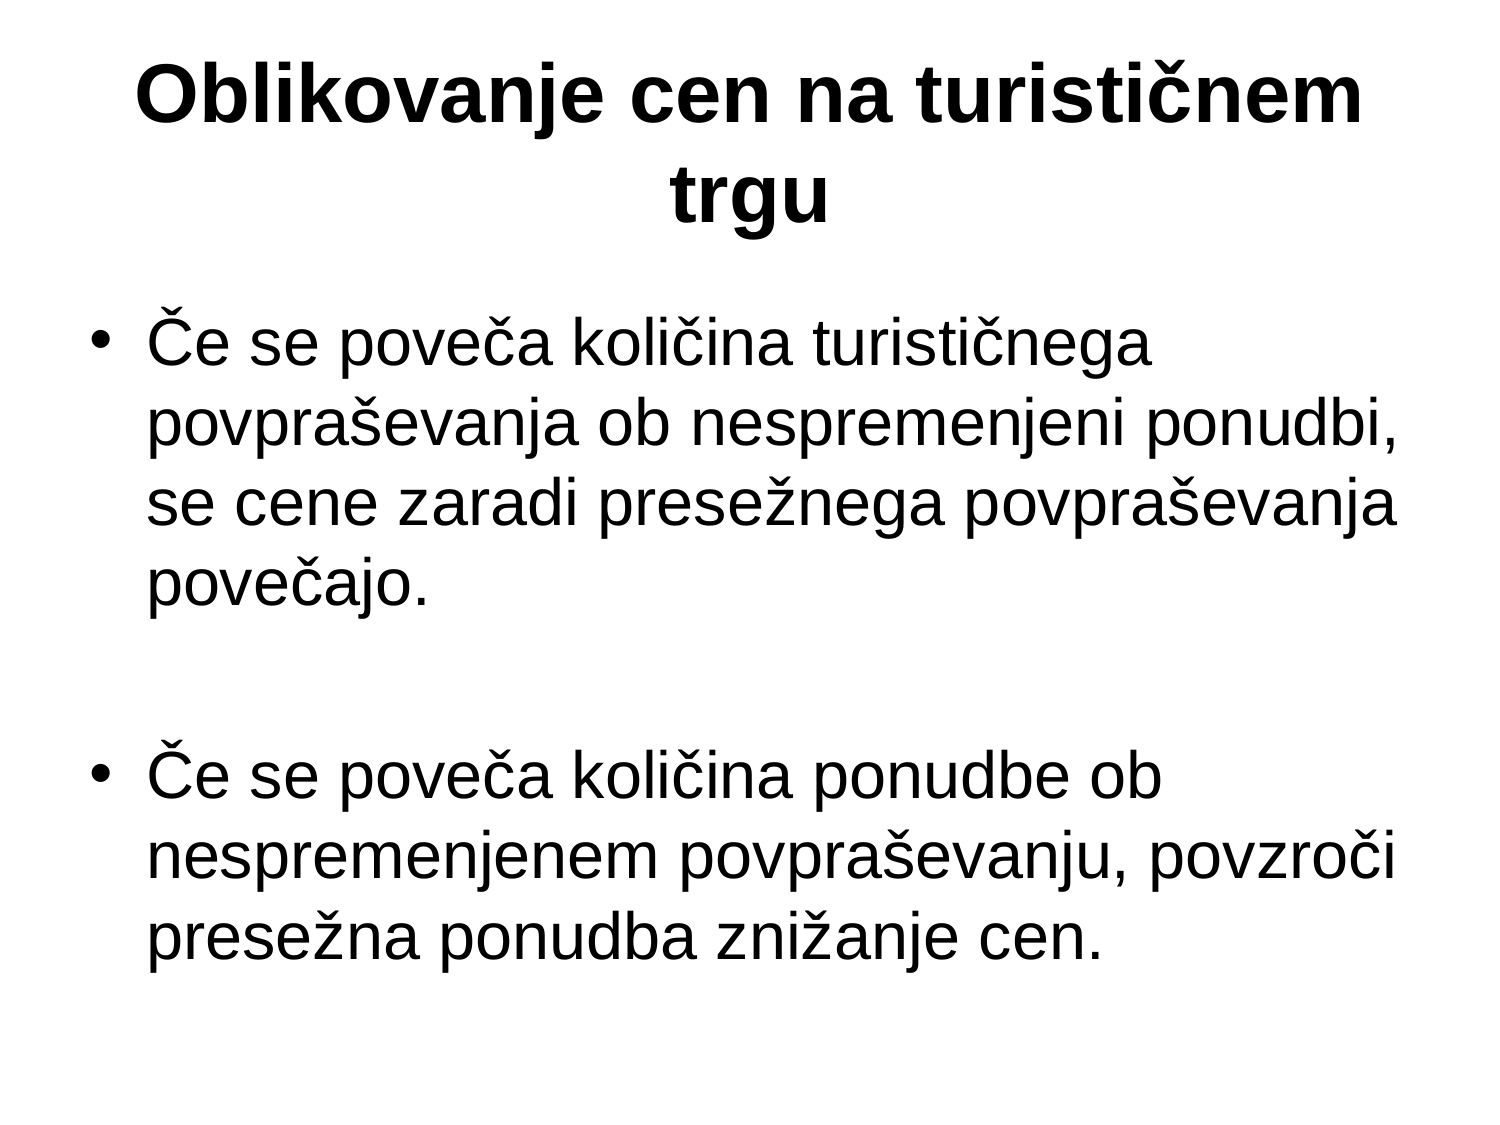

# Oblikovanje cen na turističnem trgu
Če se poveča količina turističnega povpraševanja ob nespremenjeni ponudbi, se cene zaradi presežnega povpraševanja povečajo.
Če se poveča količina ponudbe ob nespremenjenem povpraševanju, povzroči presežna ponudba znižanje cen.